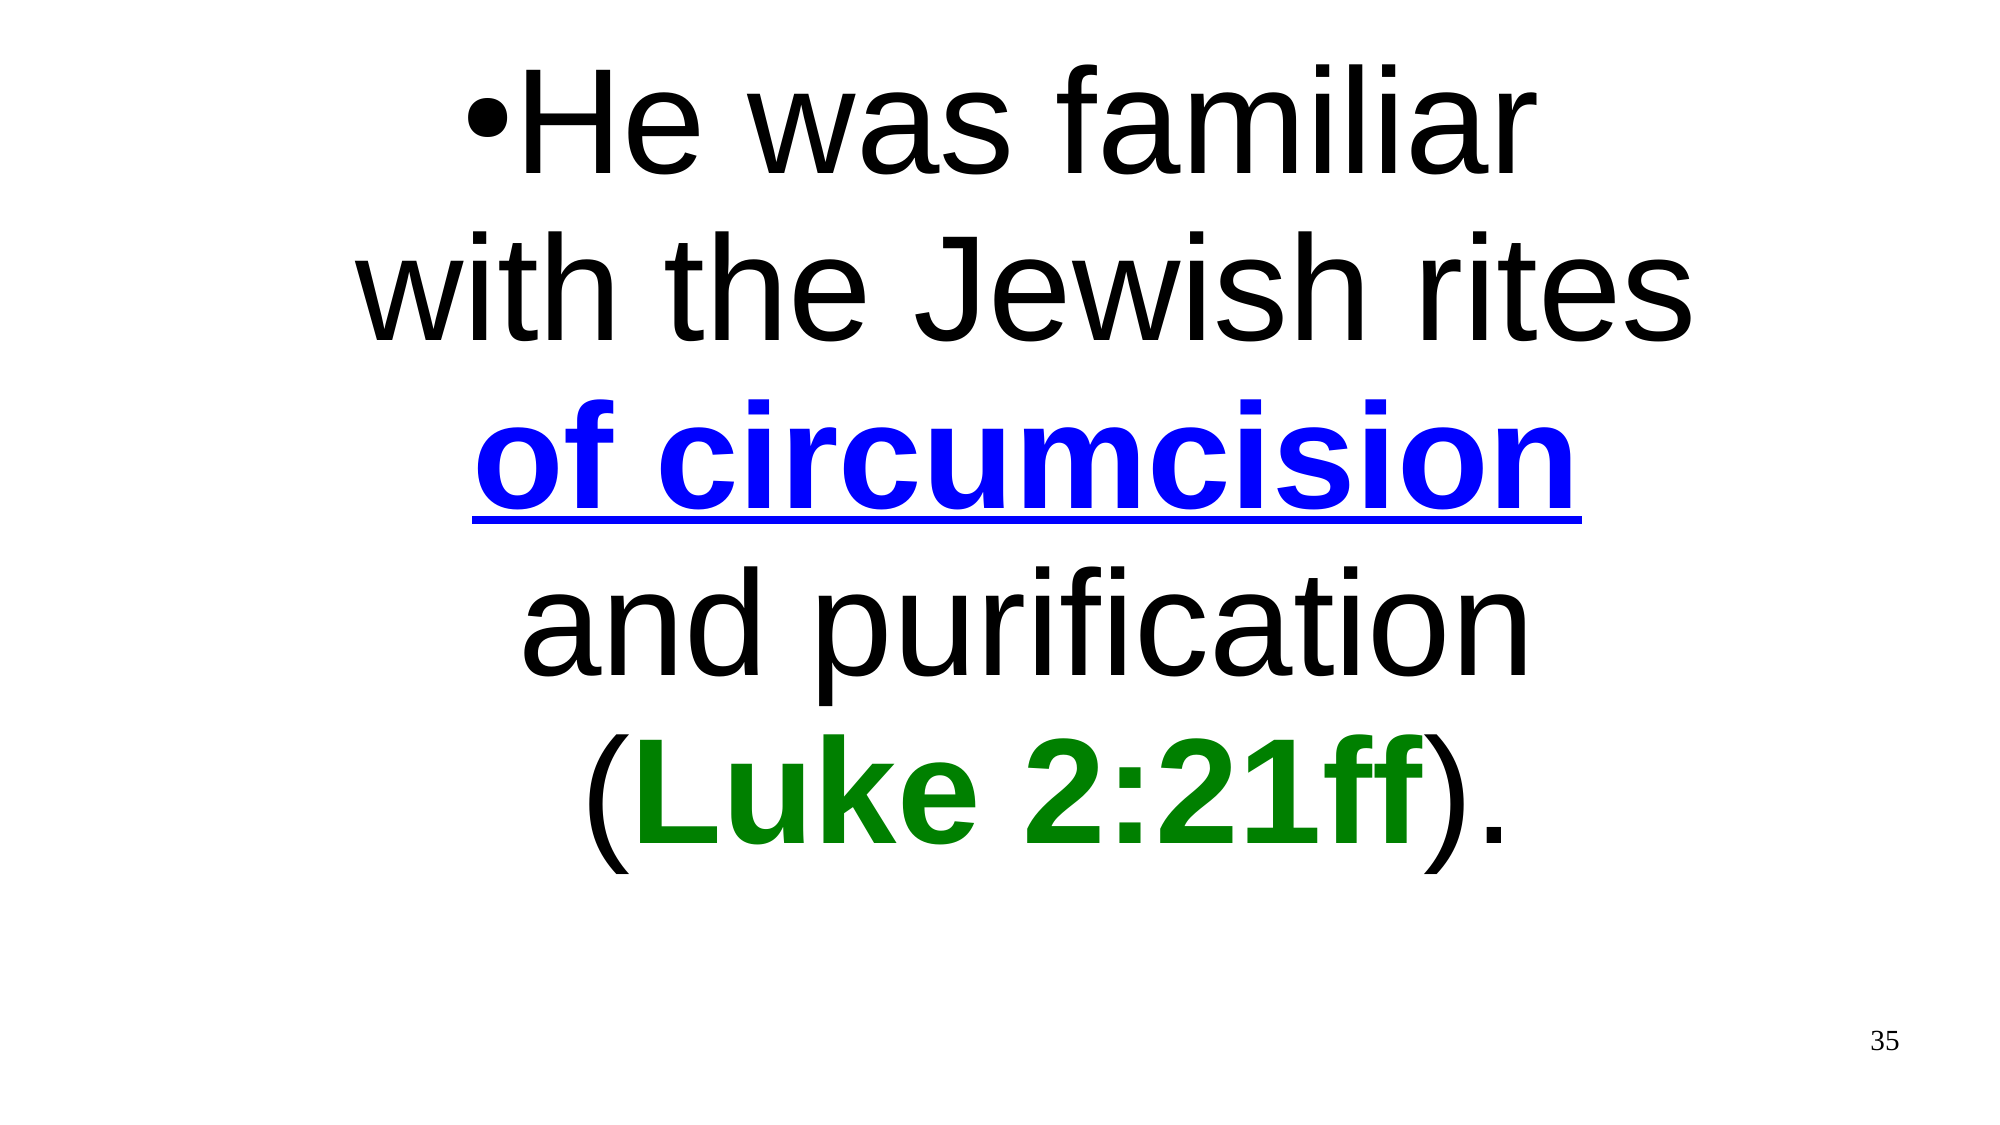

# He was familiar with the Jewish rites of circumcision and purification (Luke 2:21ff).
35